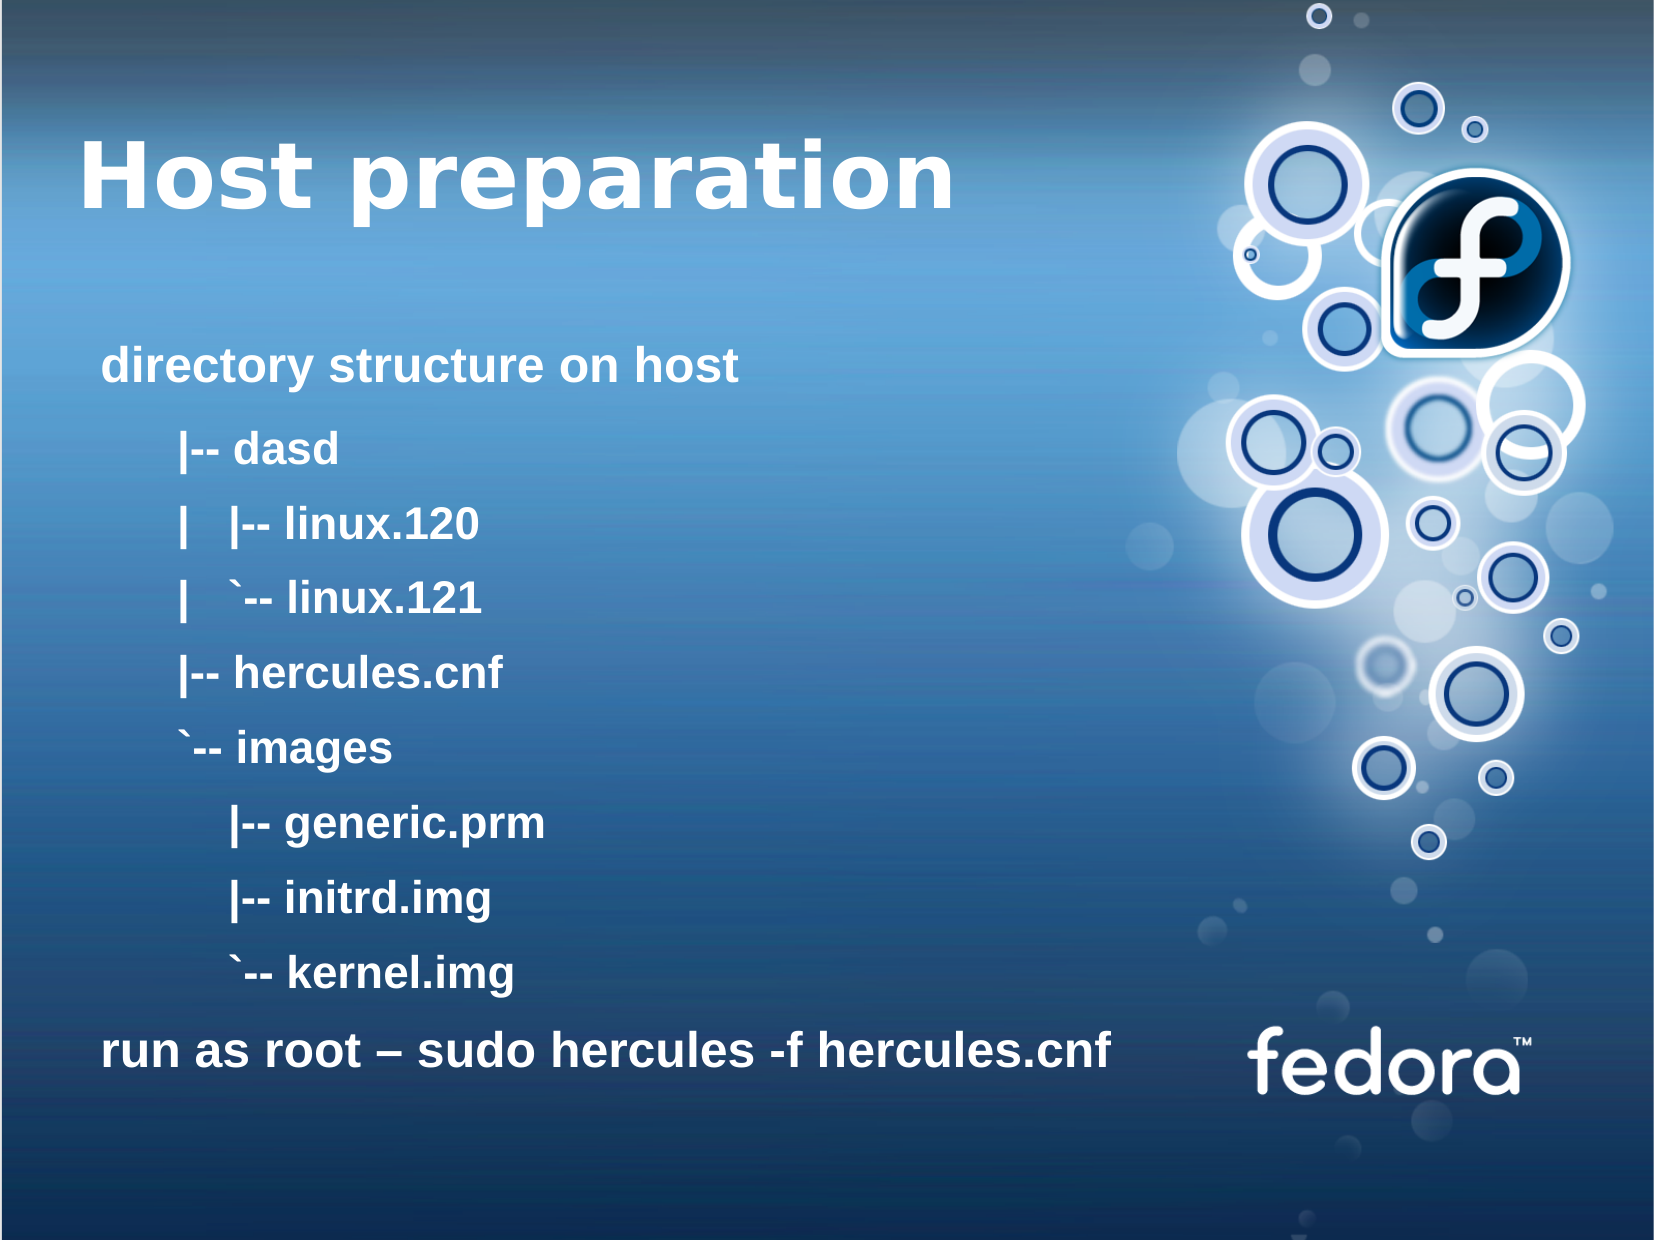

# Host preparation
directory structure on host
|-- dasd
| |-- linux.120
| `-- linux.121
|-- hercules.cnf
`-- images
 |-- generic.prm
 |-- initrd.img
 `-- kernel.img
run as root – sudo hercules -f hercules.cnf